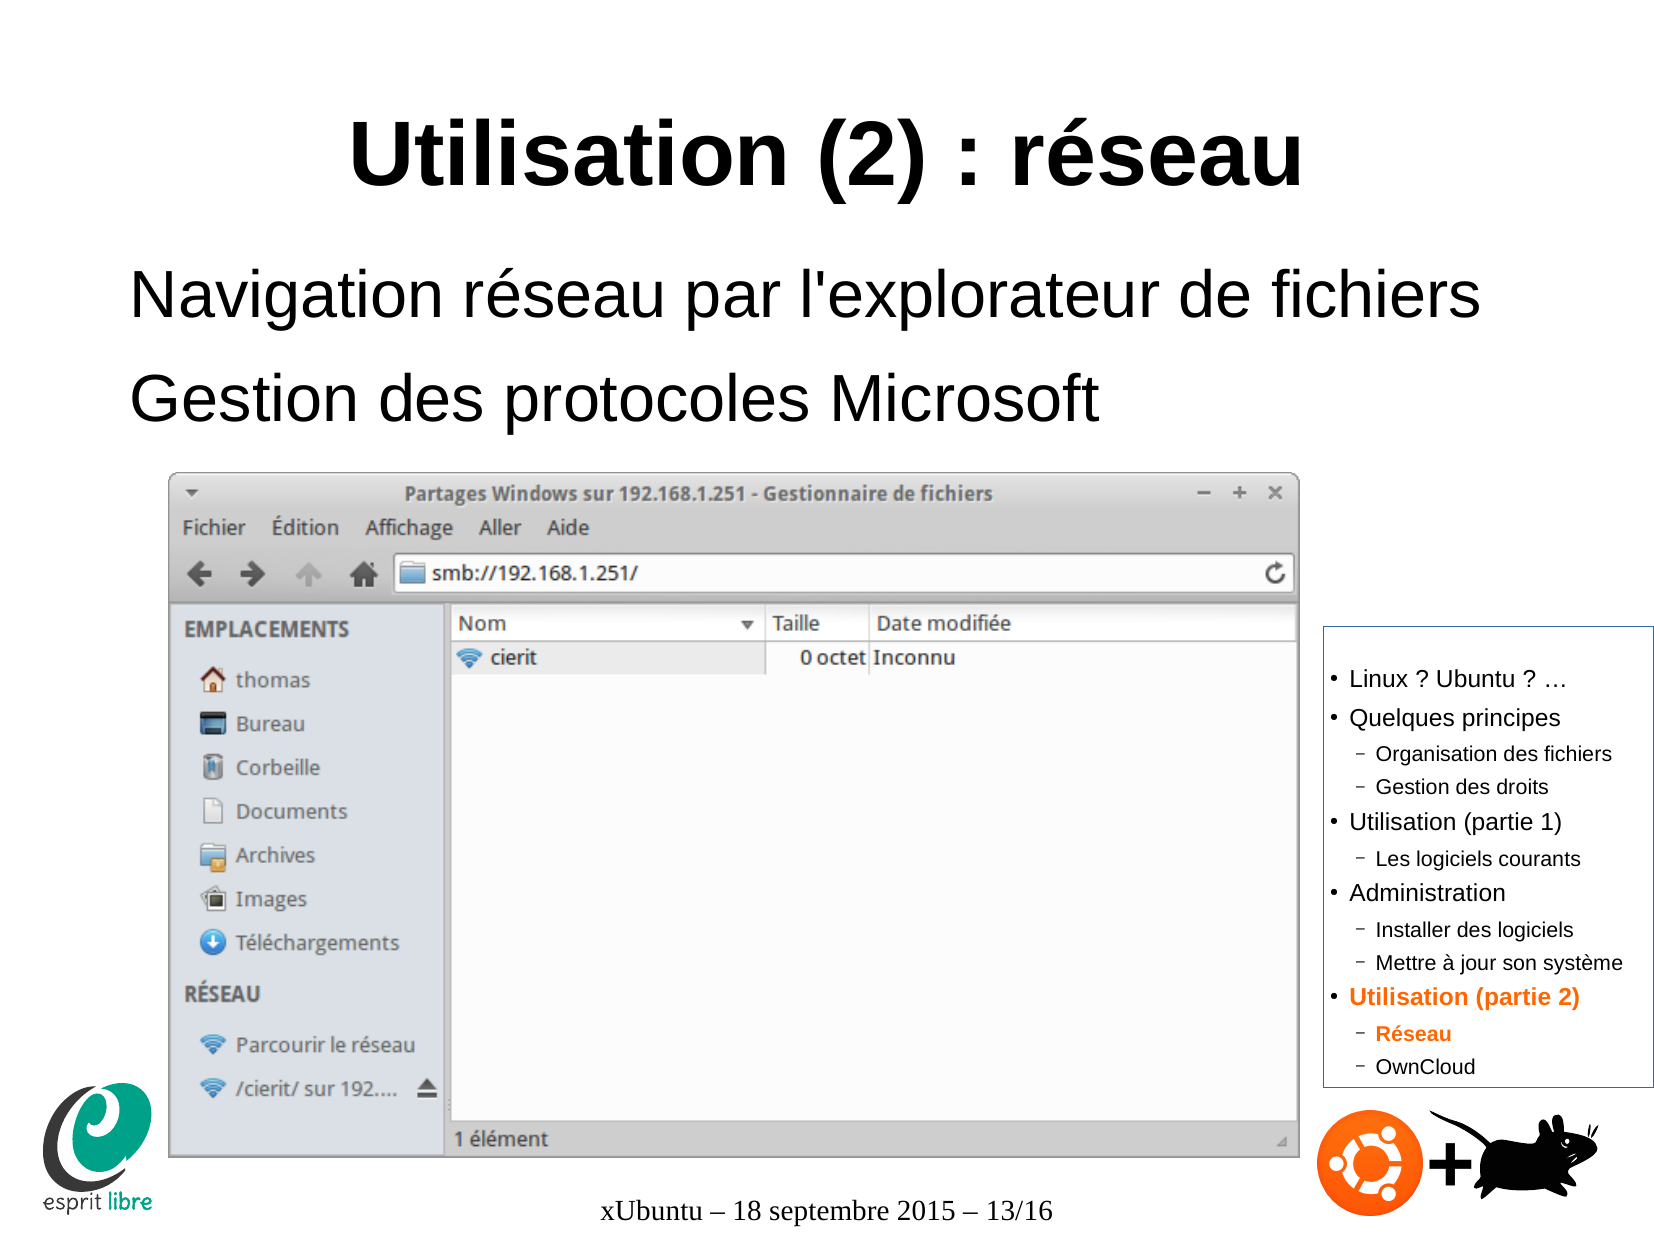

# Utilisation (2) : réseau
Navigation réseau par l'explorateur de fichiers
Gestion des protocoles Microsoft
Linux ? Ubuntu ? …
Quelques principes
Organisation des fichiers
Gestion des droits
Utilisation (partie 1)
Les logiciels courants
Administration
Installer des logiciels
Mettre à jour son système
Utilisation (partie 2)
Réseau
OwnCloud